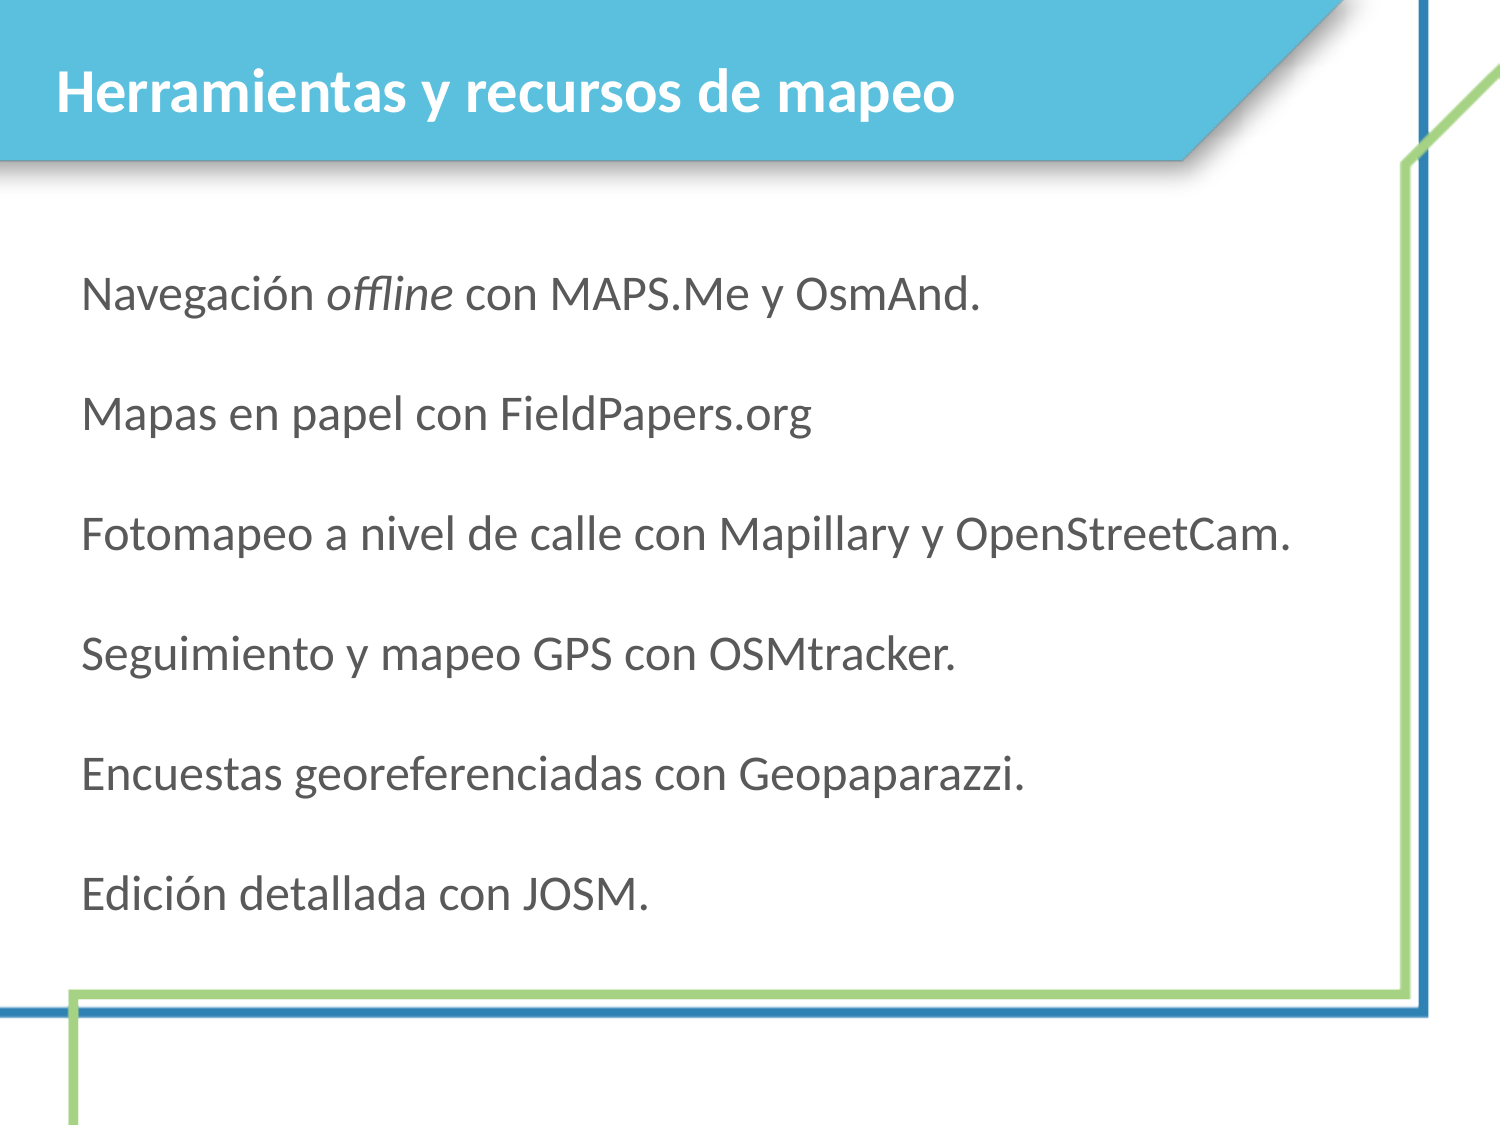

Herramientas y recursos de mapeo
Navegación offline con MAPS.Me y OsmAnd.
Mapas en papel con FieldPapers.org
Fotomapeo a nivel de calle con Mapillary y OpenStreetCam.
Seguimiento y mapeo GPS con OSMtracker.
Encuestas georeferenciadas con Geopaparazzi.
Edición detallada con JOSM.